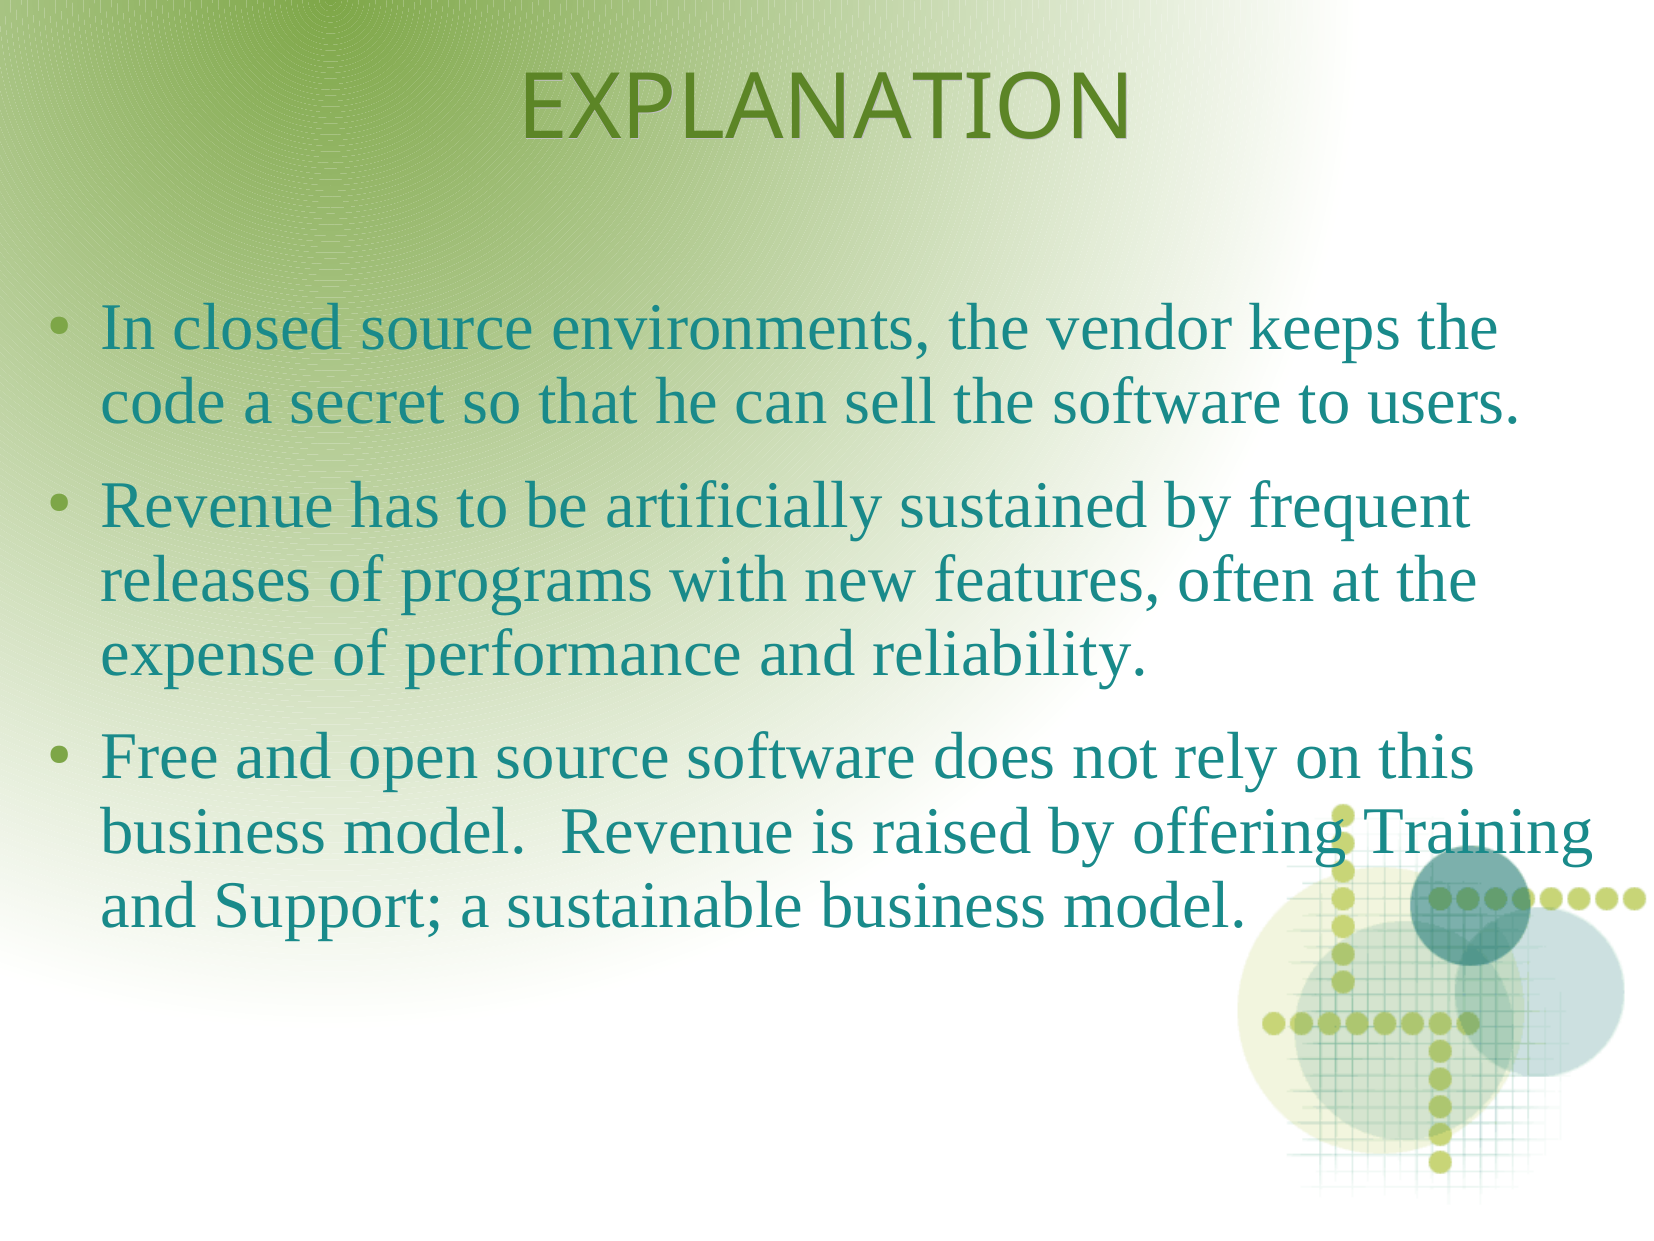

# EXPLANATION
In closed source environments, the vendor keeps the code a secret so that he can sell the software to users.
Revenue has to be artificially sustained by frequent releases of programs with new features, often at the expense of performance and reliability.
Free and open source software does not rely on this business model. Revenue is raised by offering Training and Support; a sustainable business model.